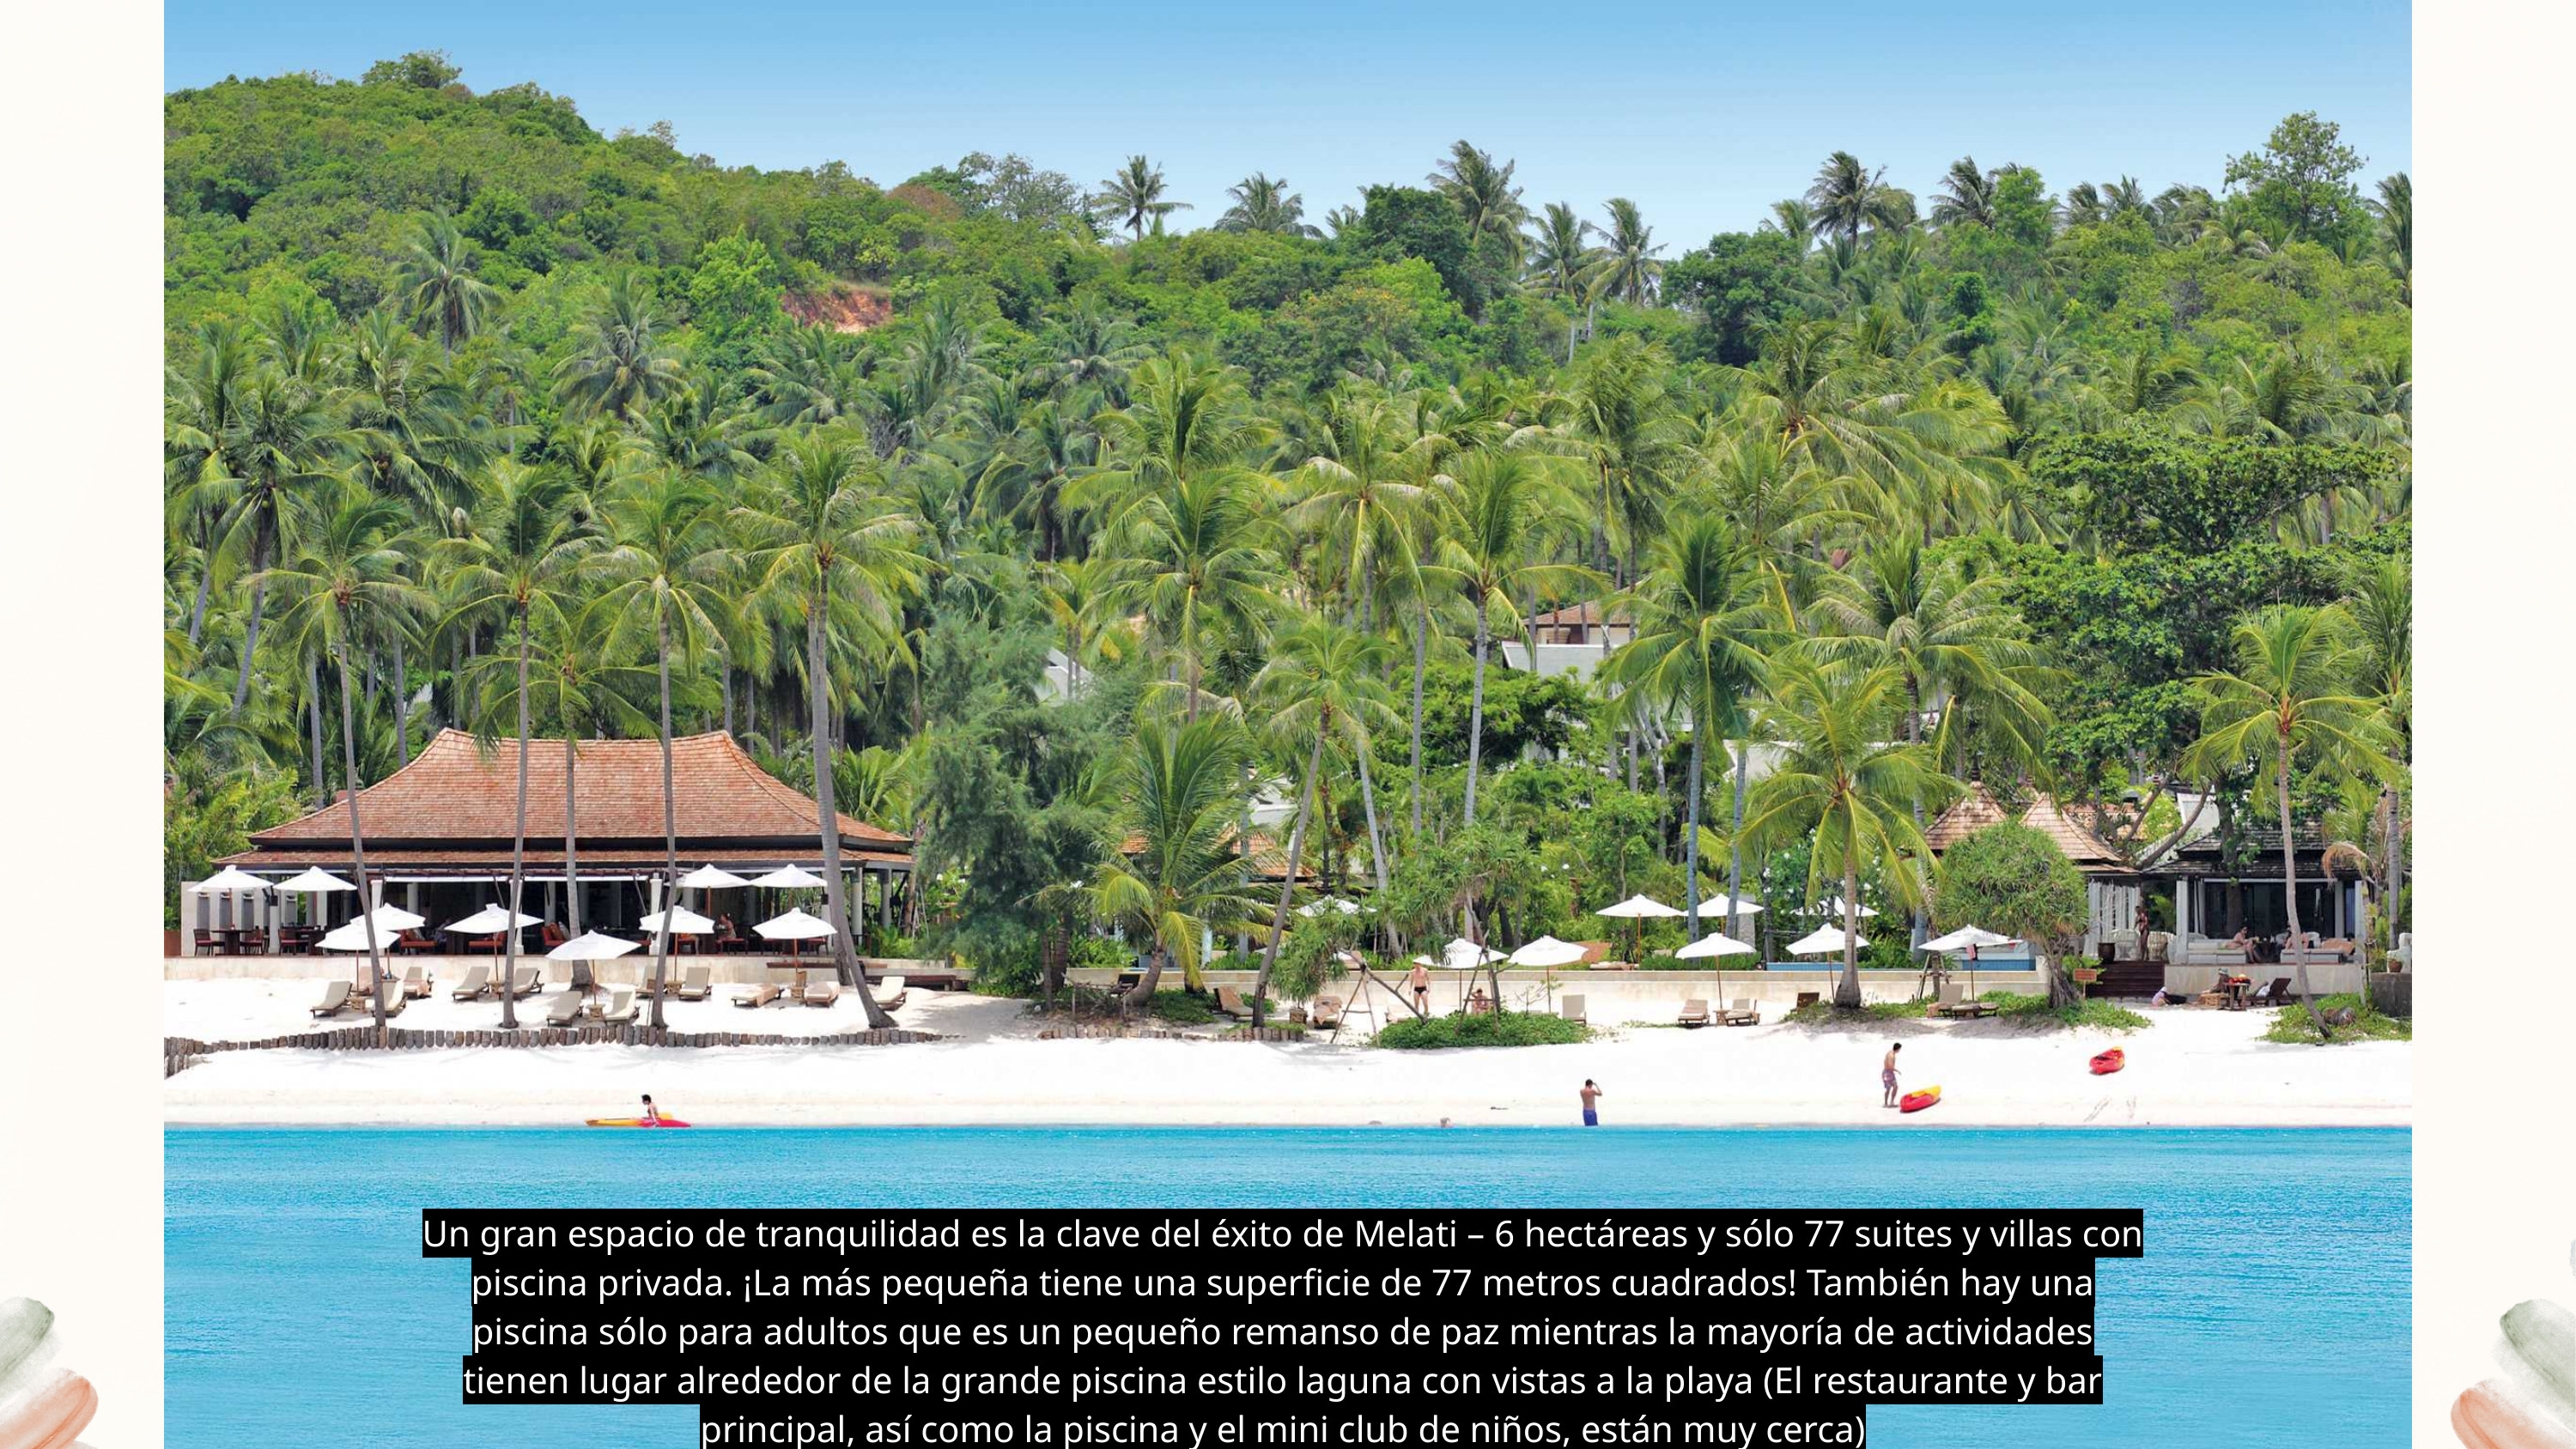

Un gran espacio de tranquilidad es la clave del éxito de Melati – 6 hectáreas y sólo 77 suites y villas con piscina privada. ¡La más pequeña tiene una superficie de 77 metros cuadrados! También hay una piscina sólo para adultos que es un pequeño remanso de paz mientras la mayoría de actividades tienen lugar alrededor de la grande piscina estilo laguna con vistas a la playa (El restaurante y bar principal, así como la piscina y el mini club de niños, están muy cerca)